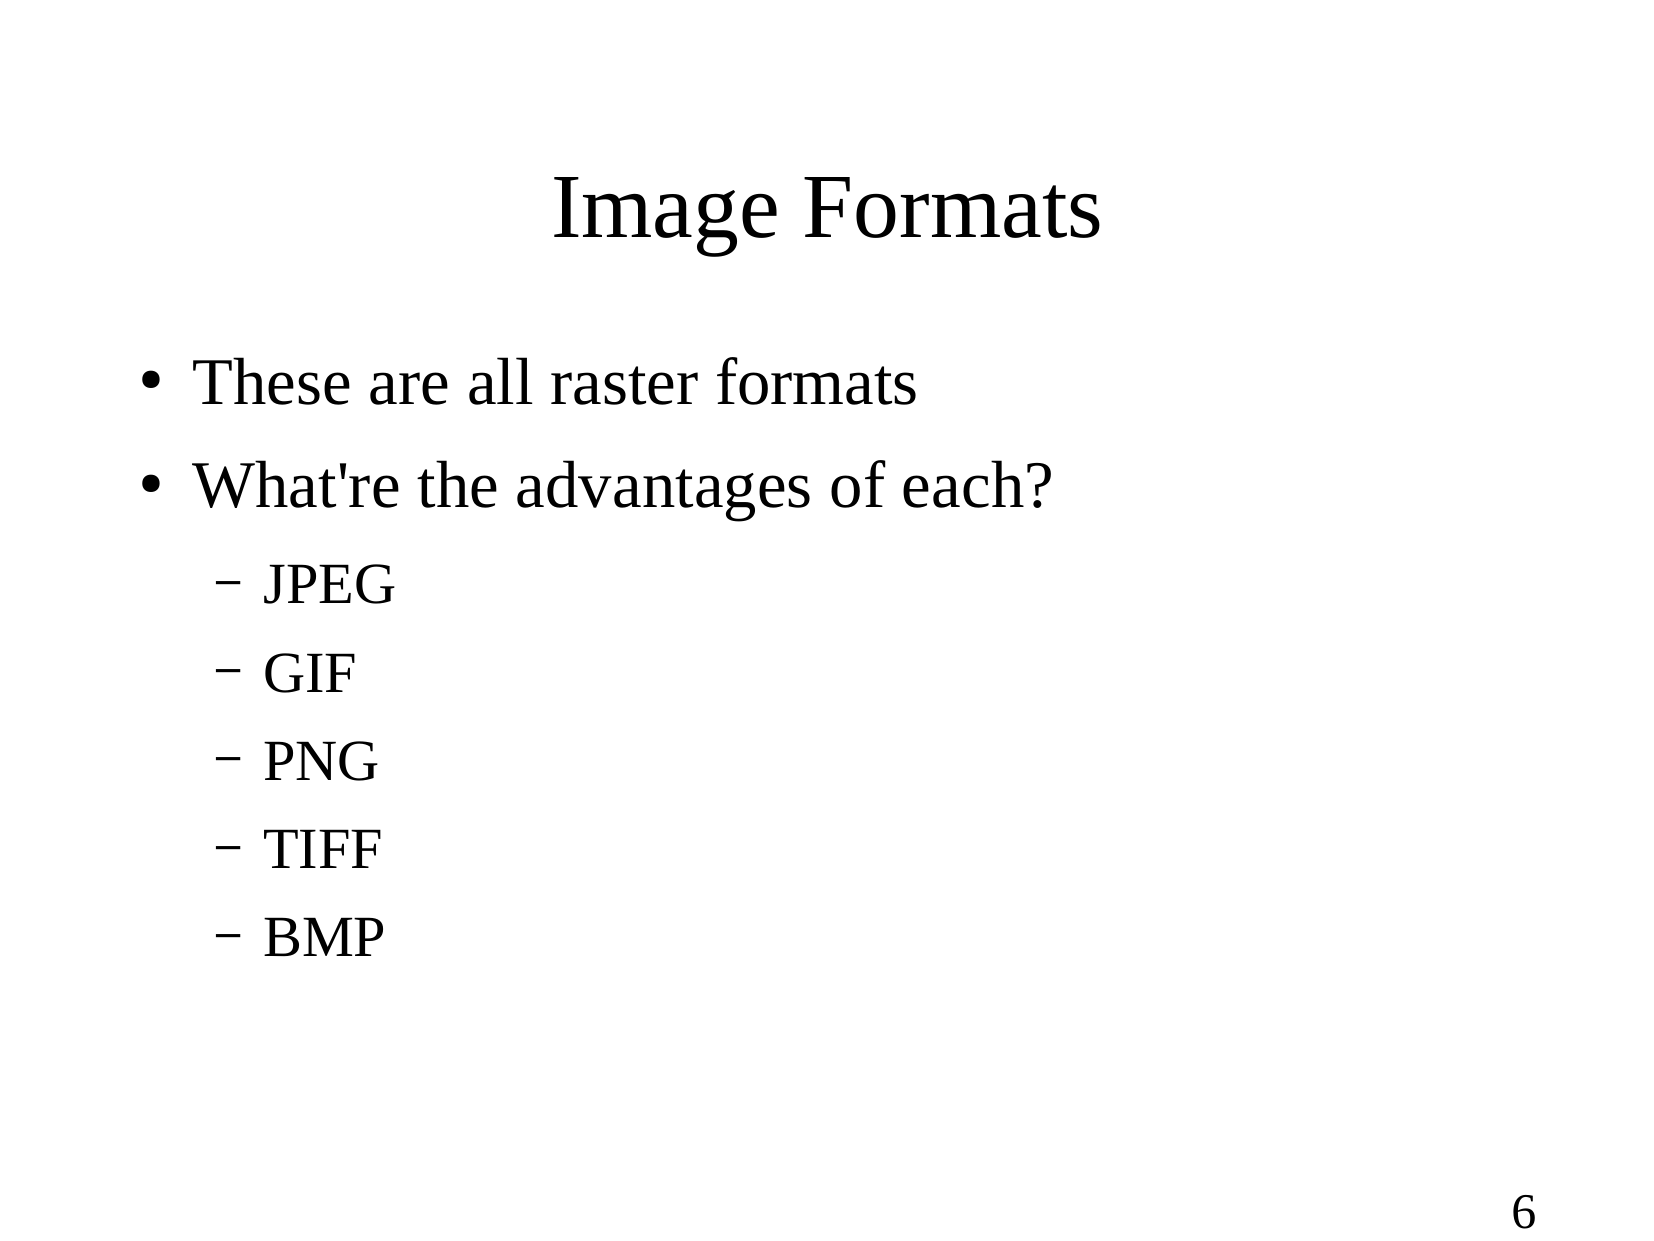

# Image Formats
These are all raster formats
What're the advantages of each?
JPEG
GIF
PNG
TIFF
BMP